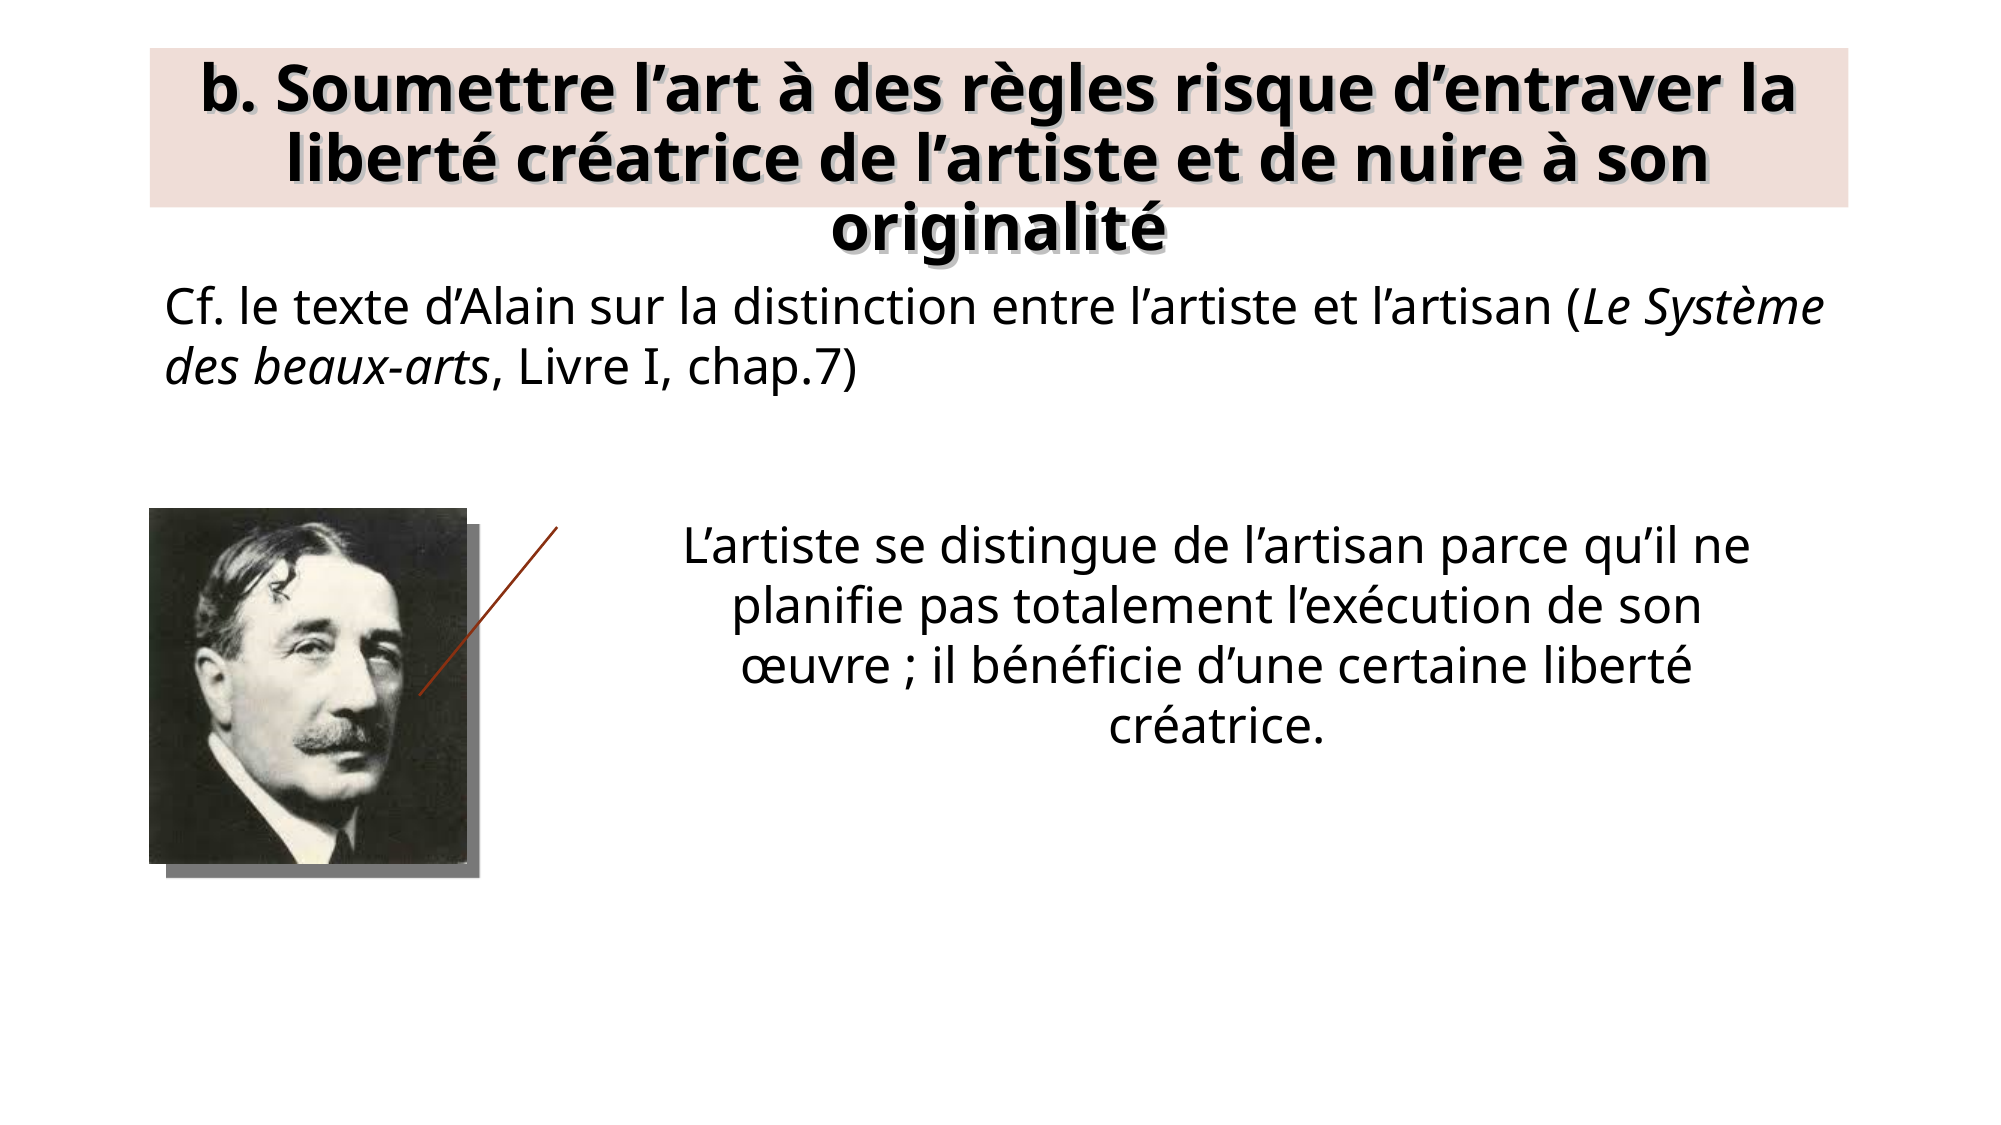

b. Soumettre l’art à des règles risque d’entraver la liberté créatrice de l’artiste et de nuire à son originalité
Cf. le texte d’Alain sur la distinction entre l’artiste et l’artisan (Le Système des beaux-arts, Livre I, chap.7)
L’artiste se distingue de l’artisan parce qu’il ne planifie pas totalement l’exécution de son œuvre ; il bénéficie d’une certaine liberté créatrice.